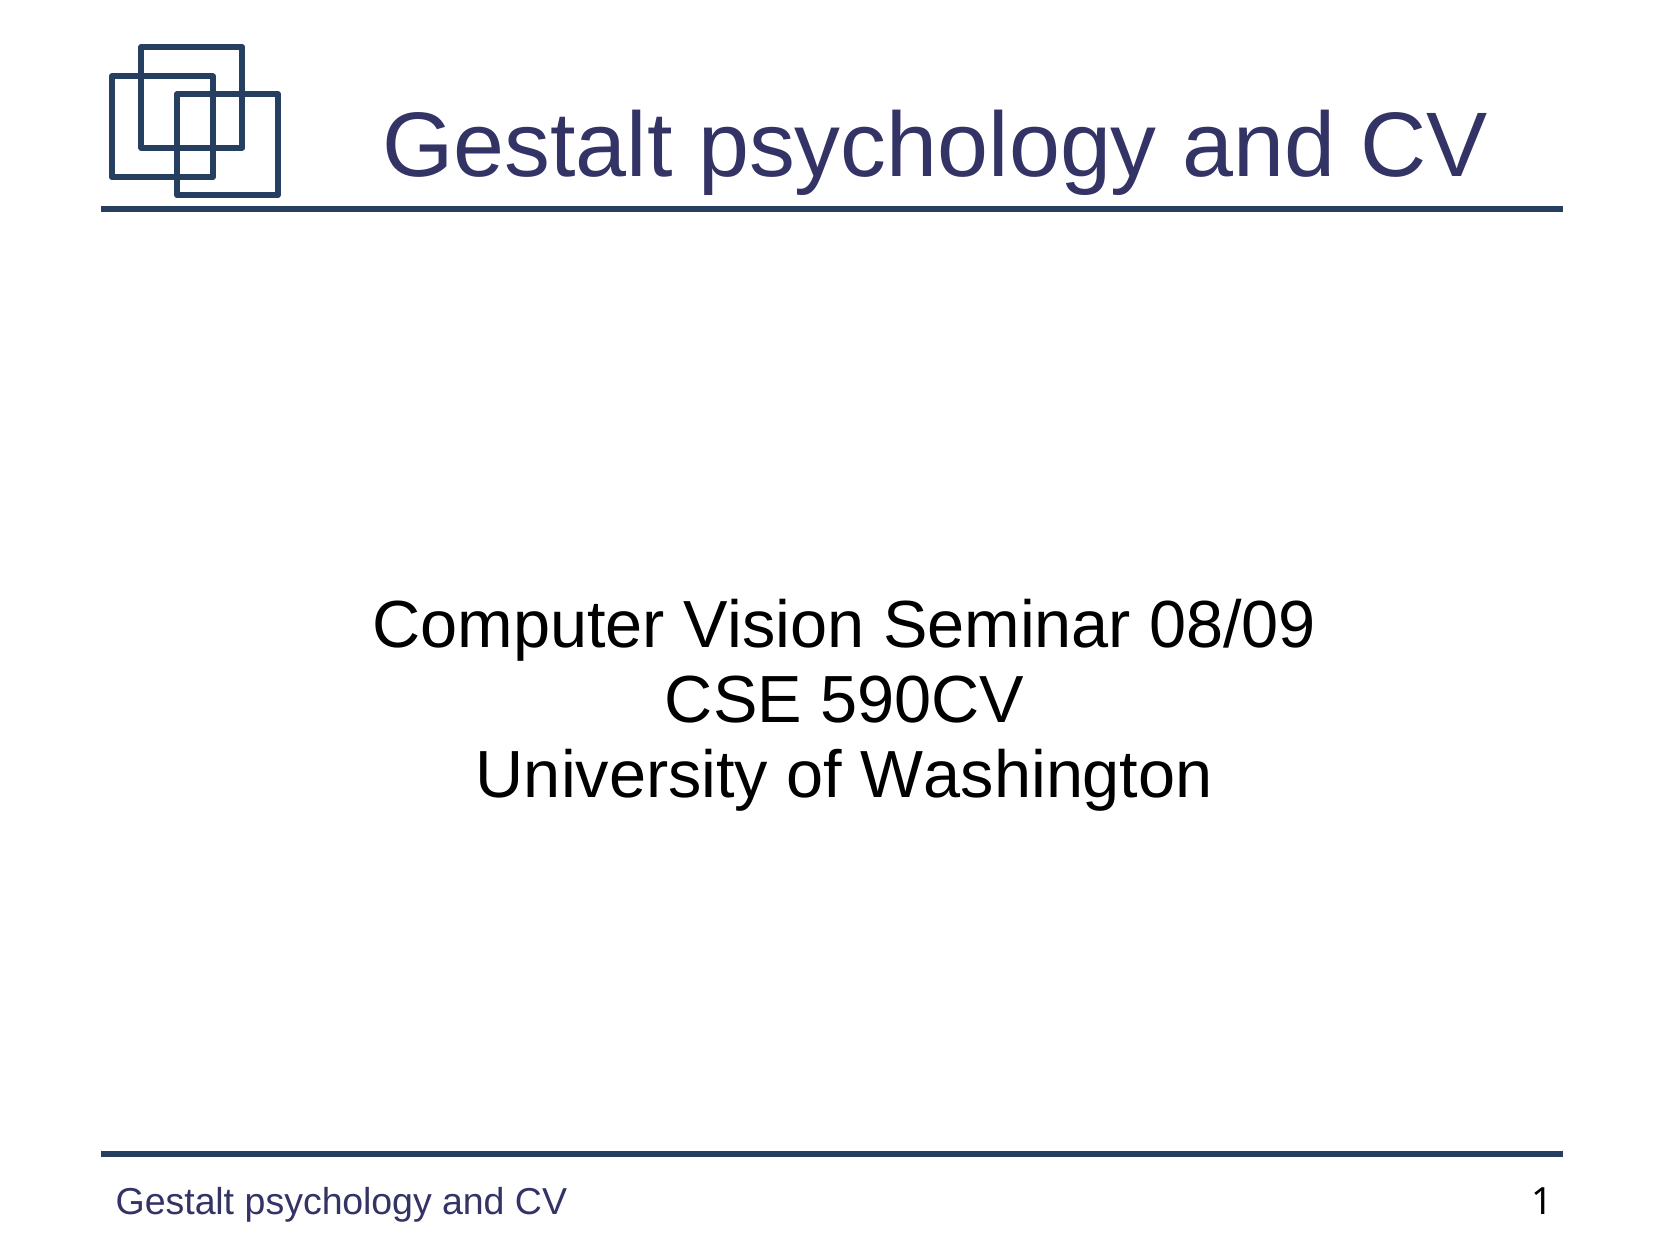

# Gestalt psychology and CV
Computer Vision Seminar 08/09
CSE 590CV
University of Washington